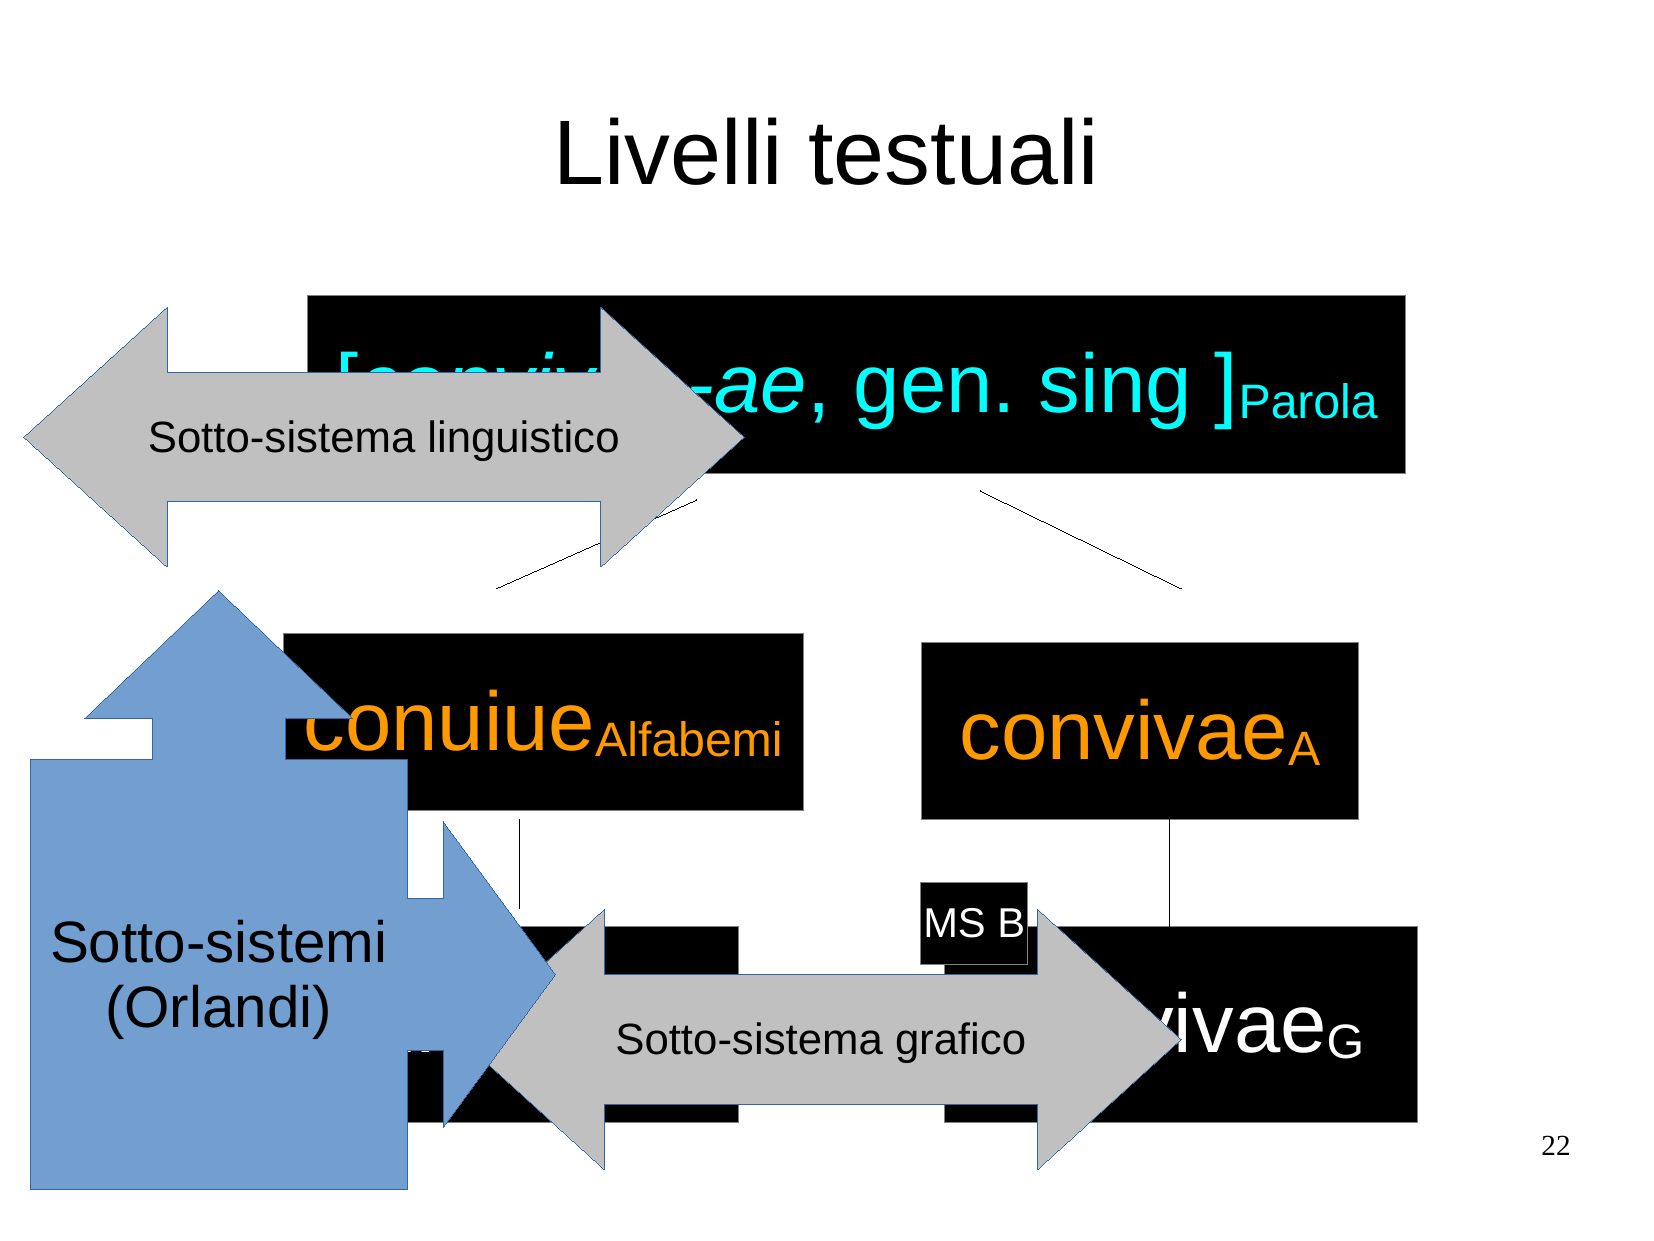

# Livelli testuali
[conviva, -ae, gen. sing ]Parola
Sotto-sistema linguistico
Sotto-sistemi
(Orlandi)
conuiueAlfabemi
convivaeA
MS A
MS B
Sotto-sistema grafico
c̄uiueGrafemi
convivaeG
22